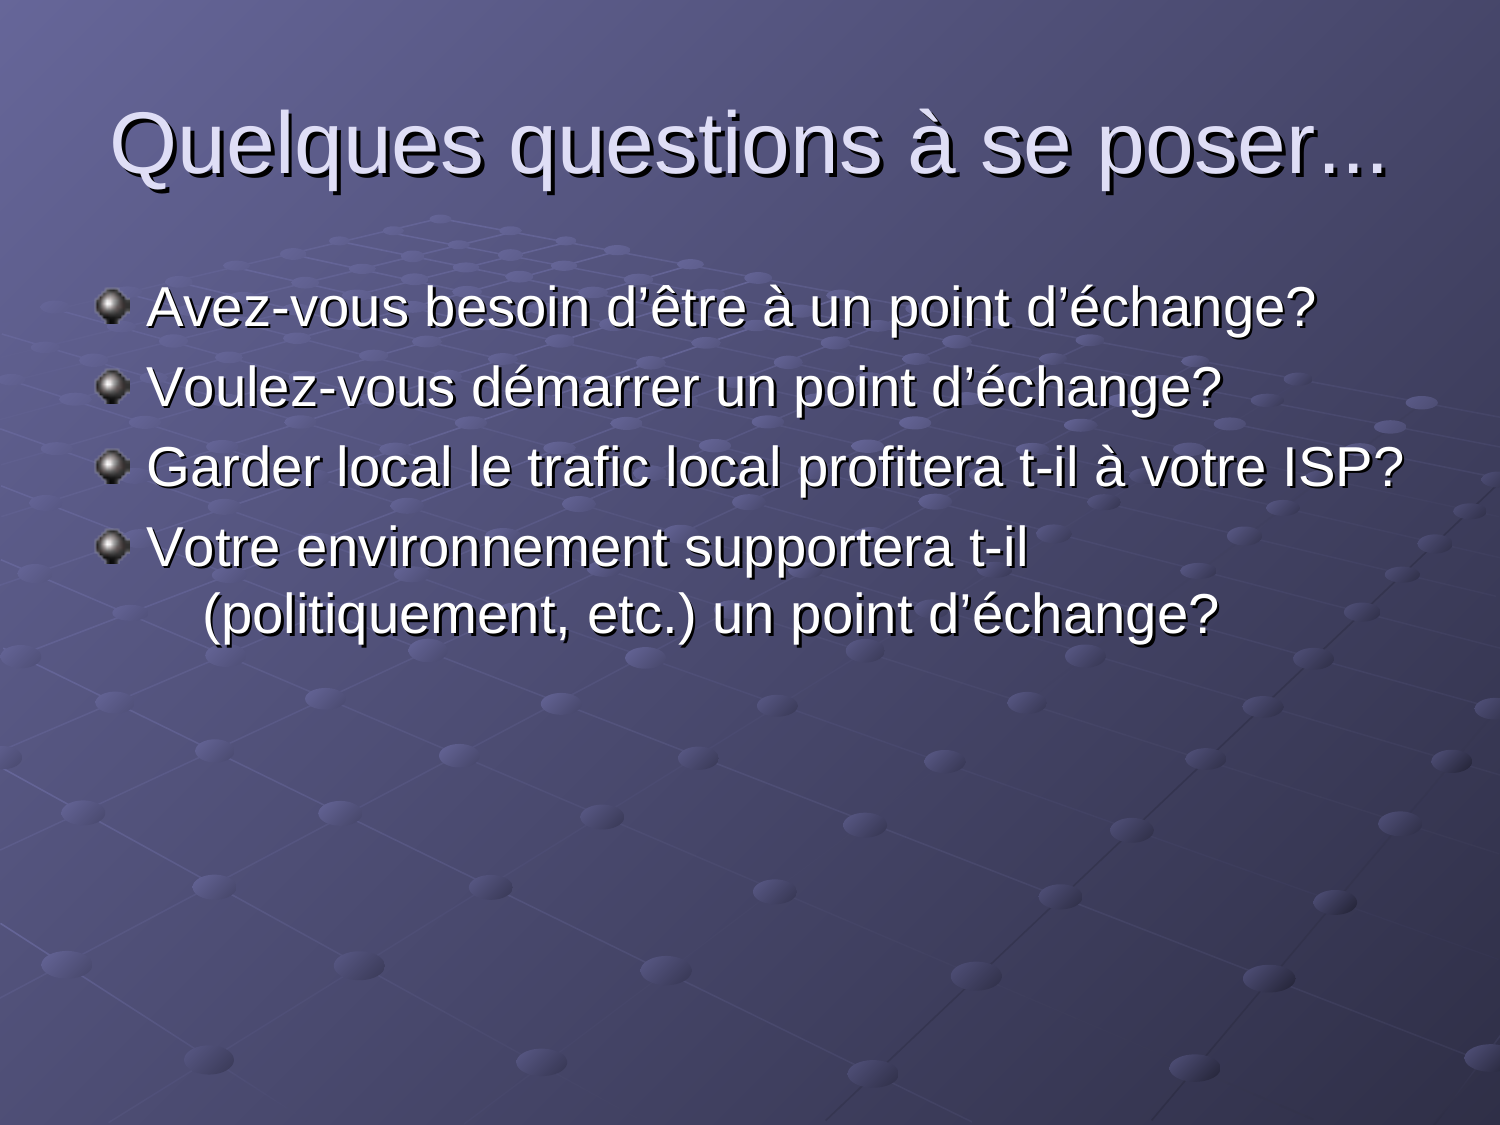

# Quelques questions à se poser...
Avez-vous besoin d’être à un point d’échange?
Voulez-vous démarrer un point d’échange?
Garder local le trafic local profitera t-il à votre ISP?
Votre environnement supportera t-il (politiquement, etc.) un point d’échange?